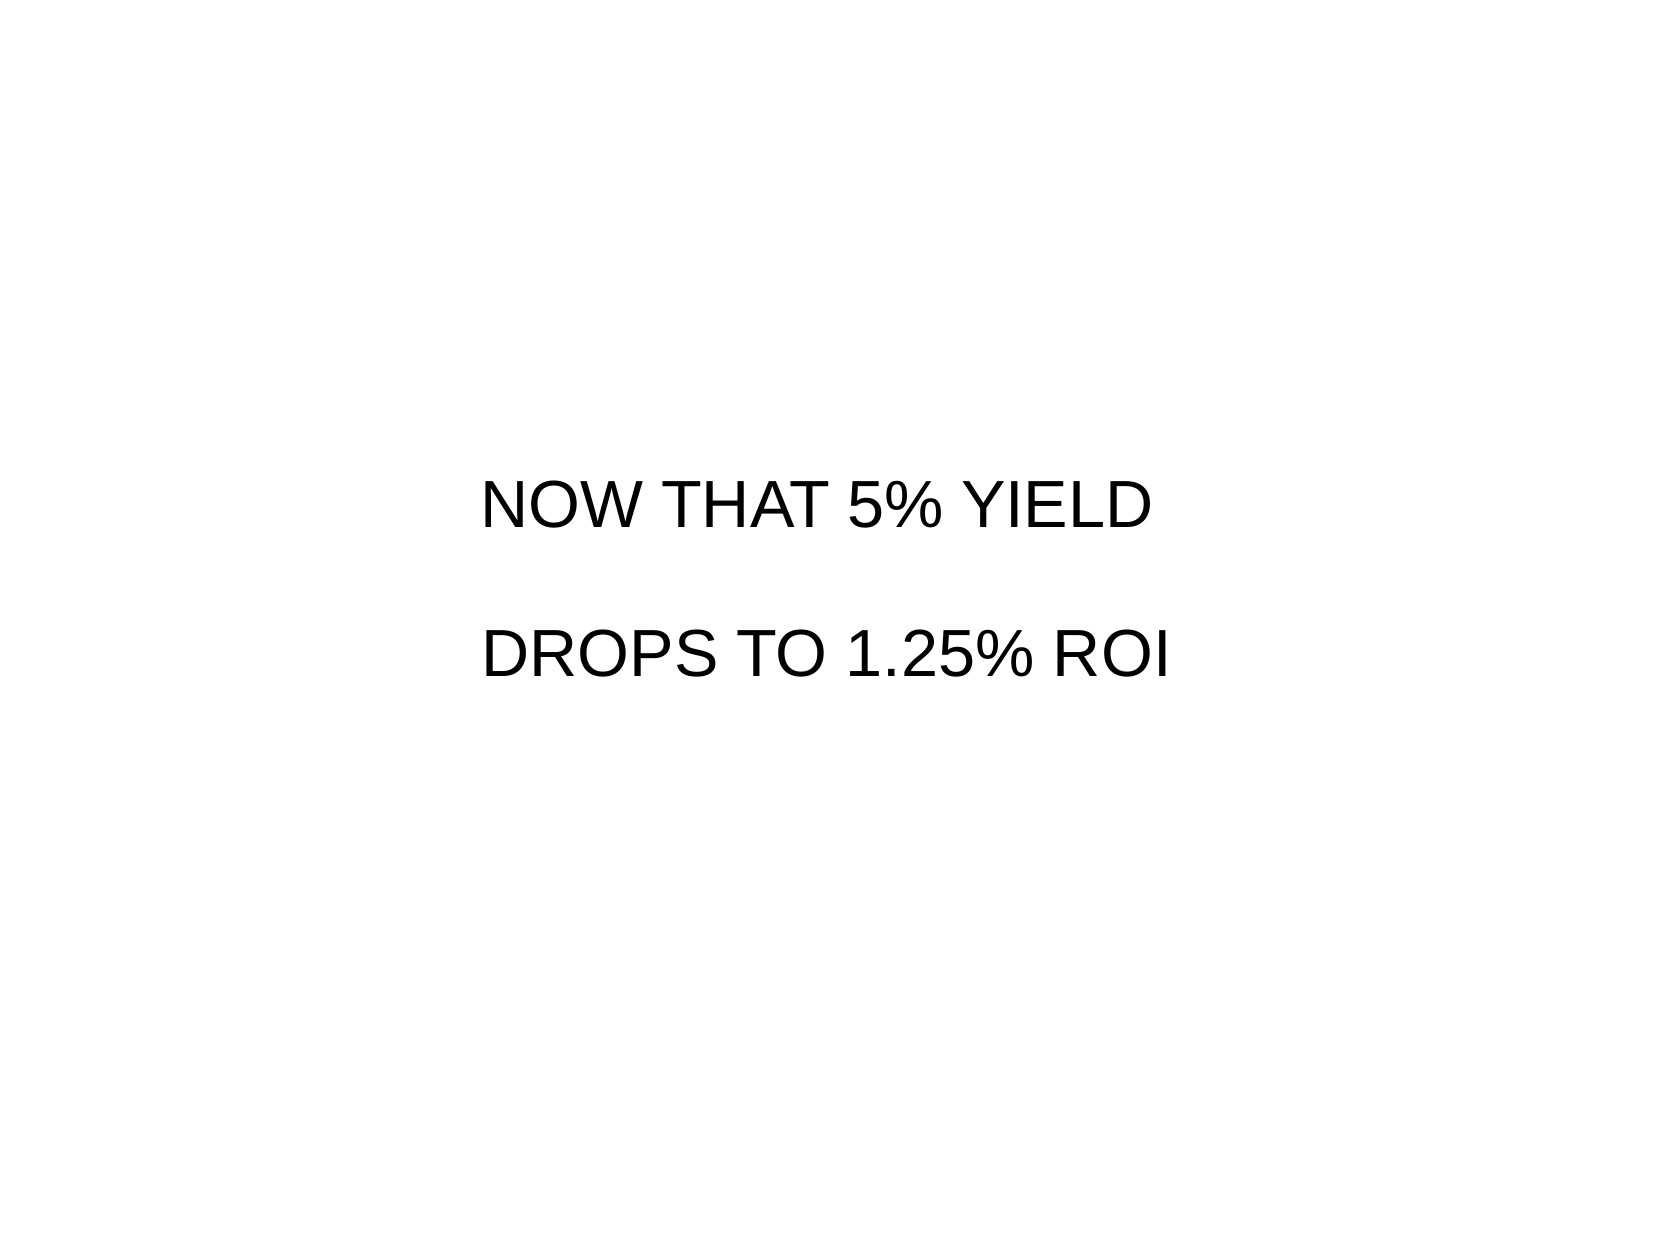

# NOW THAT 5% YIELD
DROPS TO 1.25% ROI